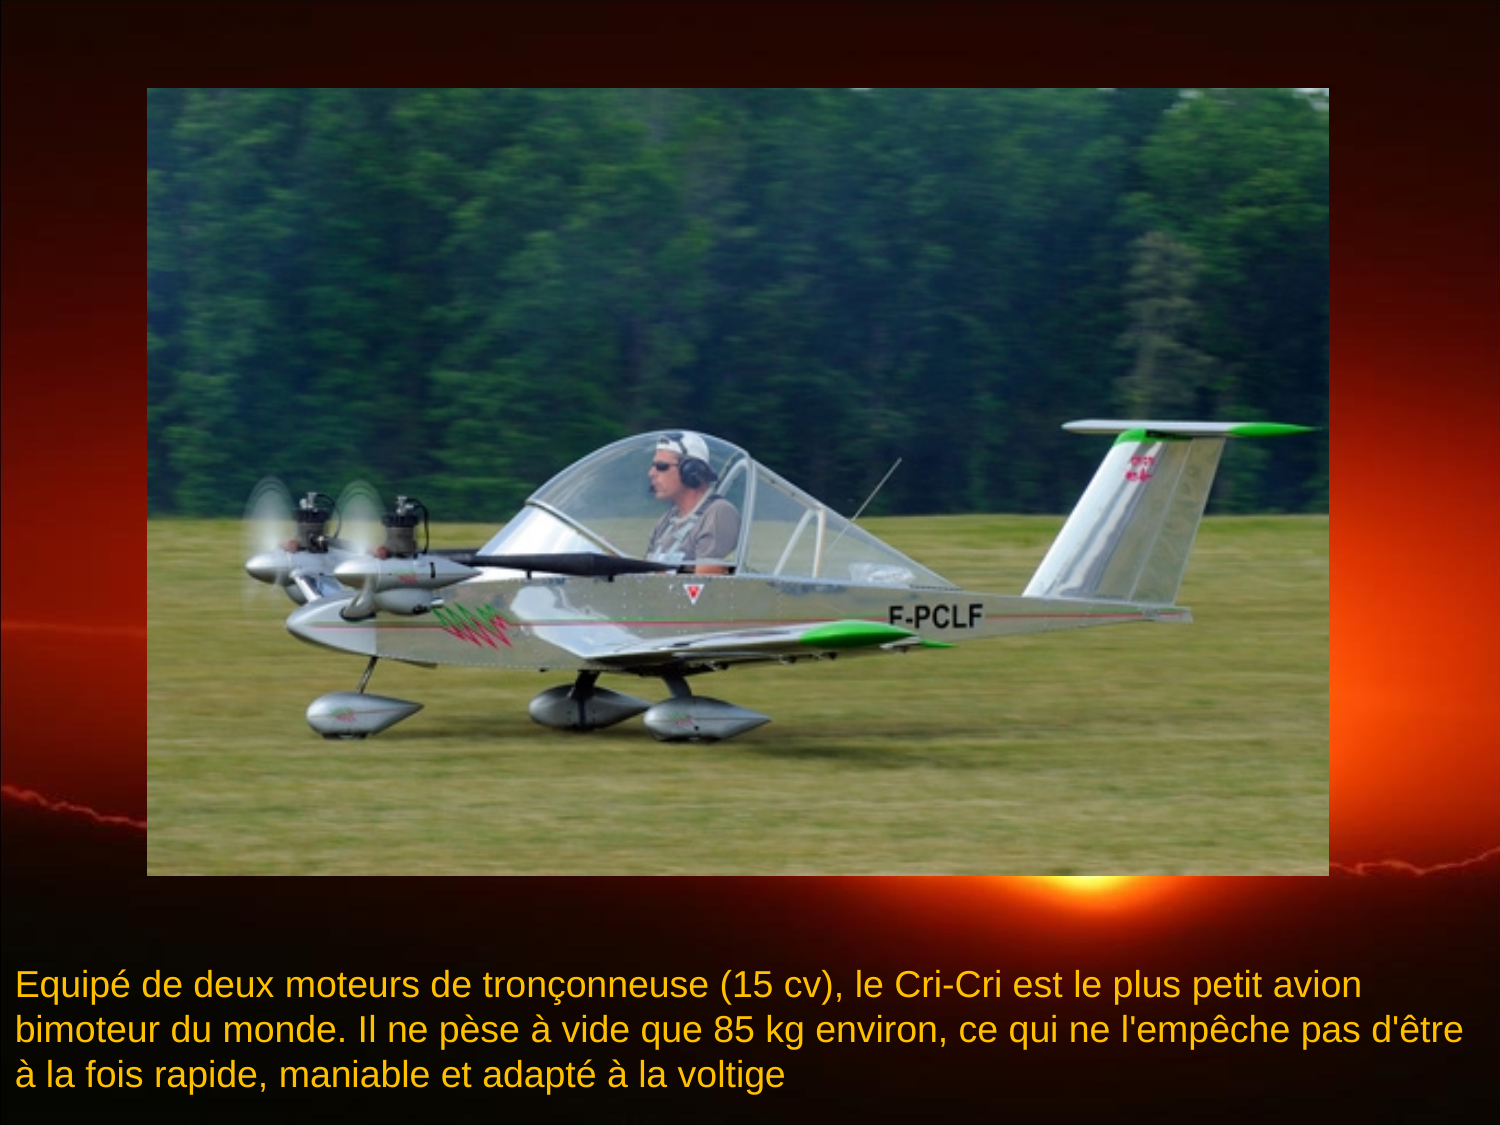

Equipé de deux moteurs de tronçonneuse (15 cv), le Cri-Cri est le plus petit avion bimoteur du monde. Il ne pèse à vide que 85 kg environ, ce qui ne l'empêche pas d'être à la fois rapide, maniable et adapté à la voltige